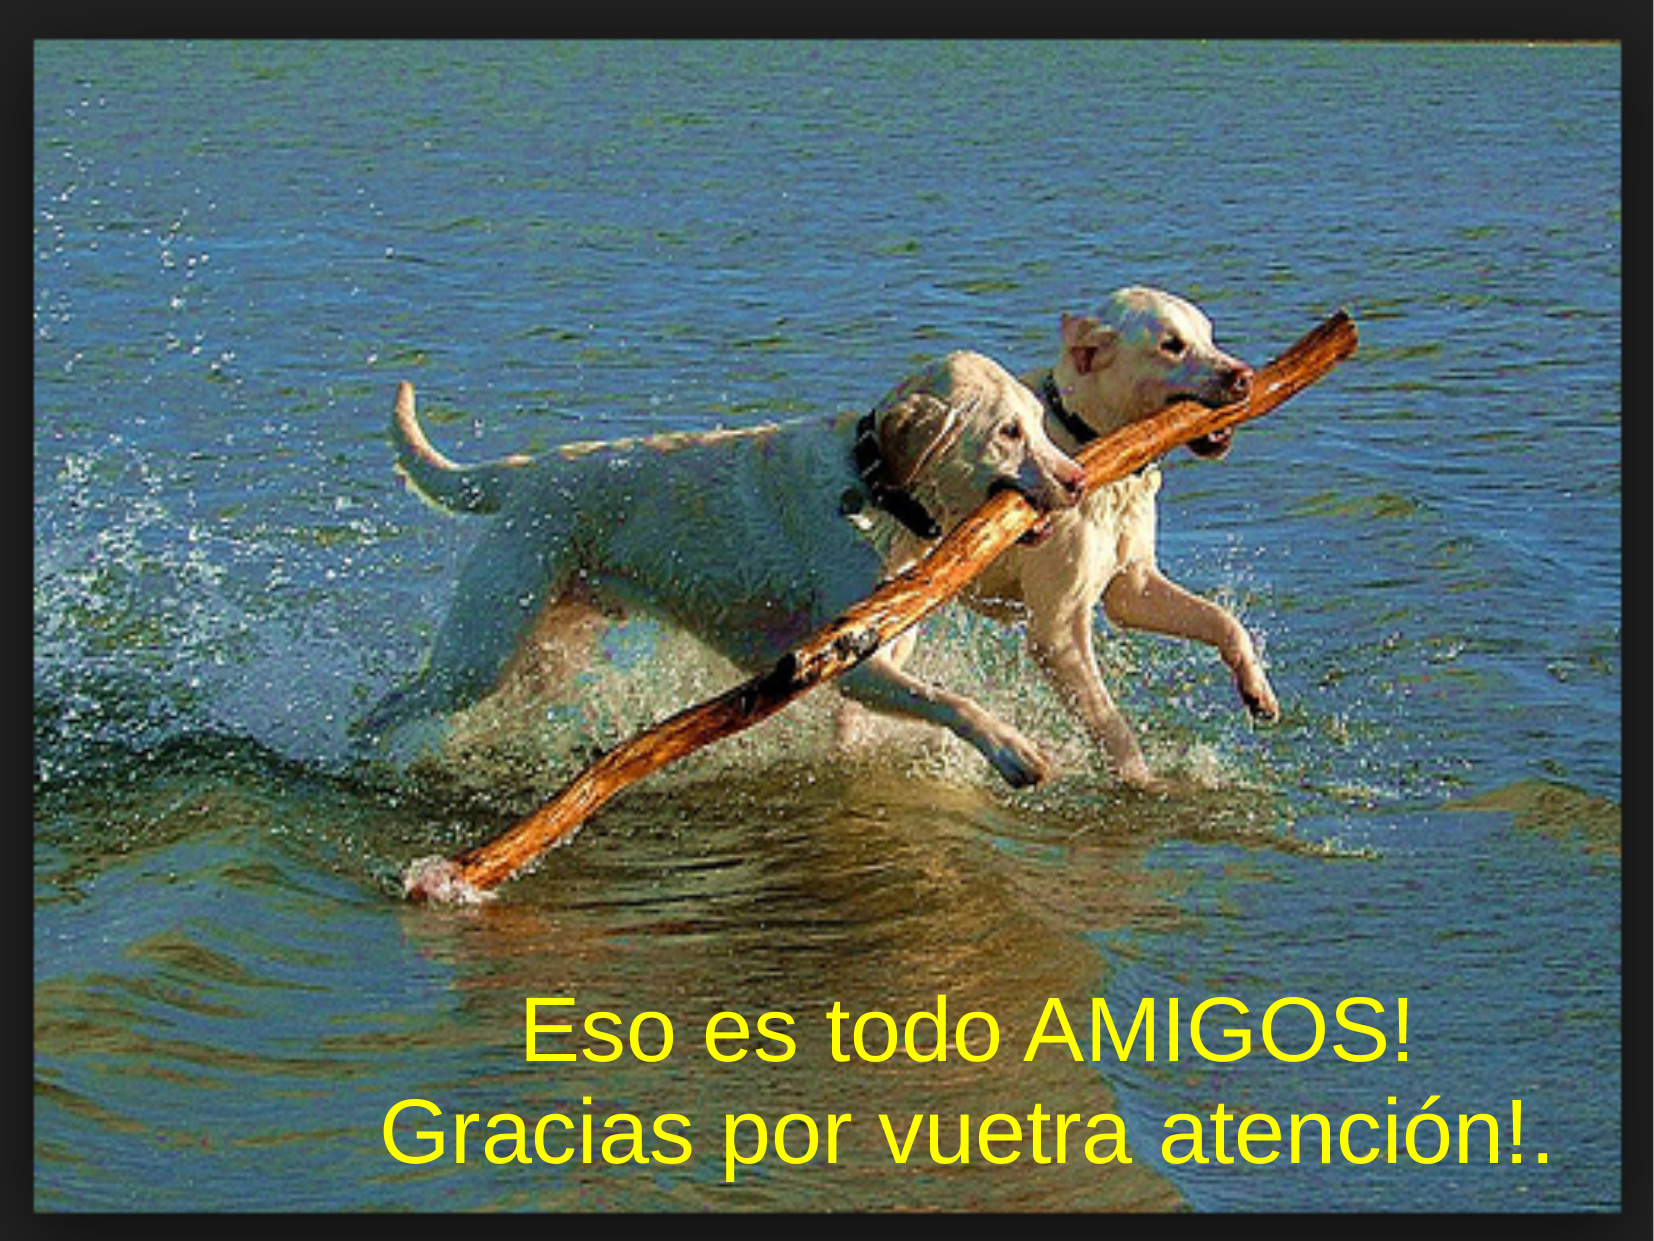

# Eso es todo AMIGOS! Gracias por vuetra atención!.